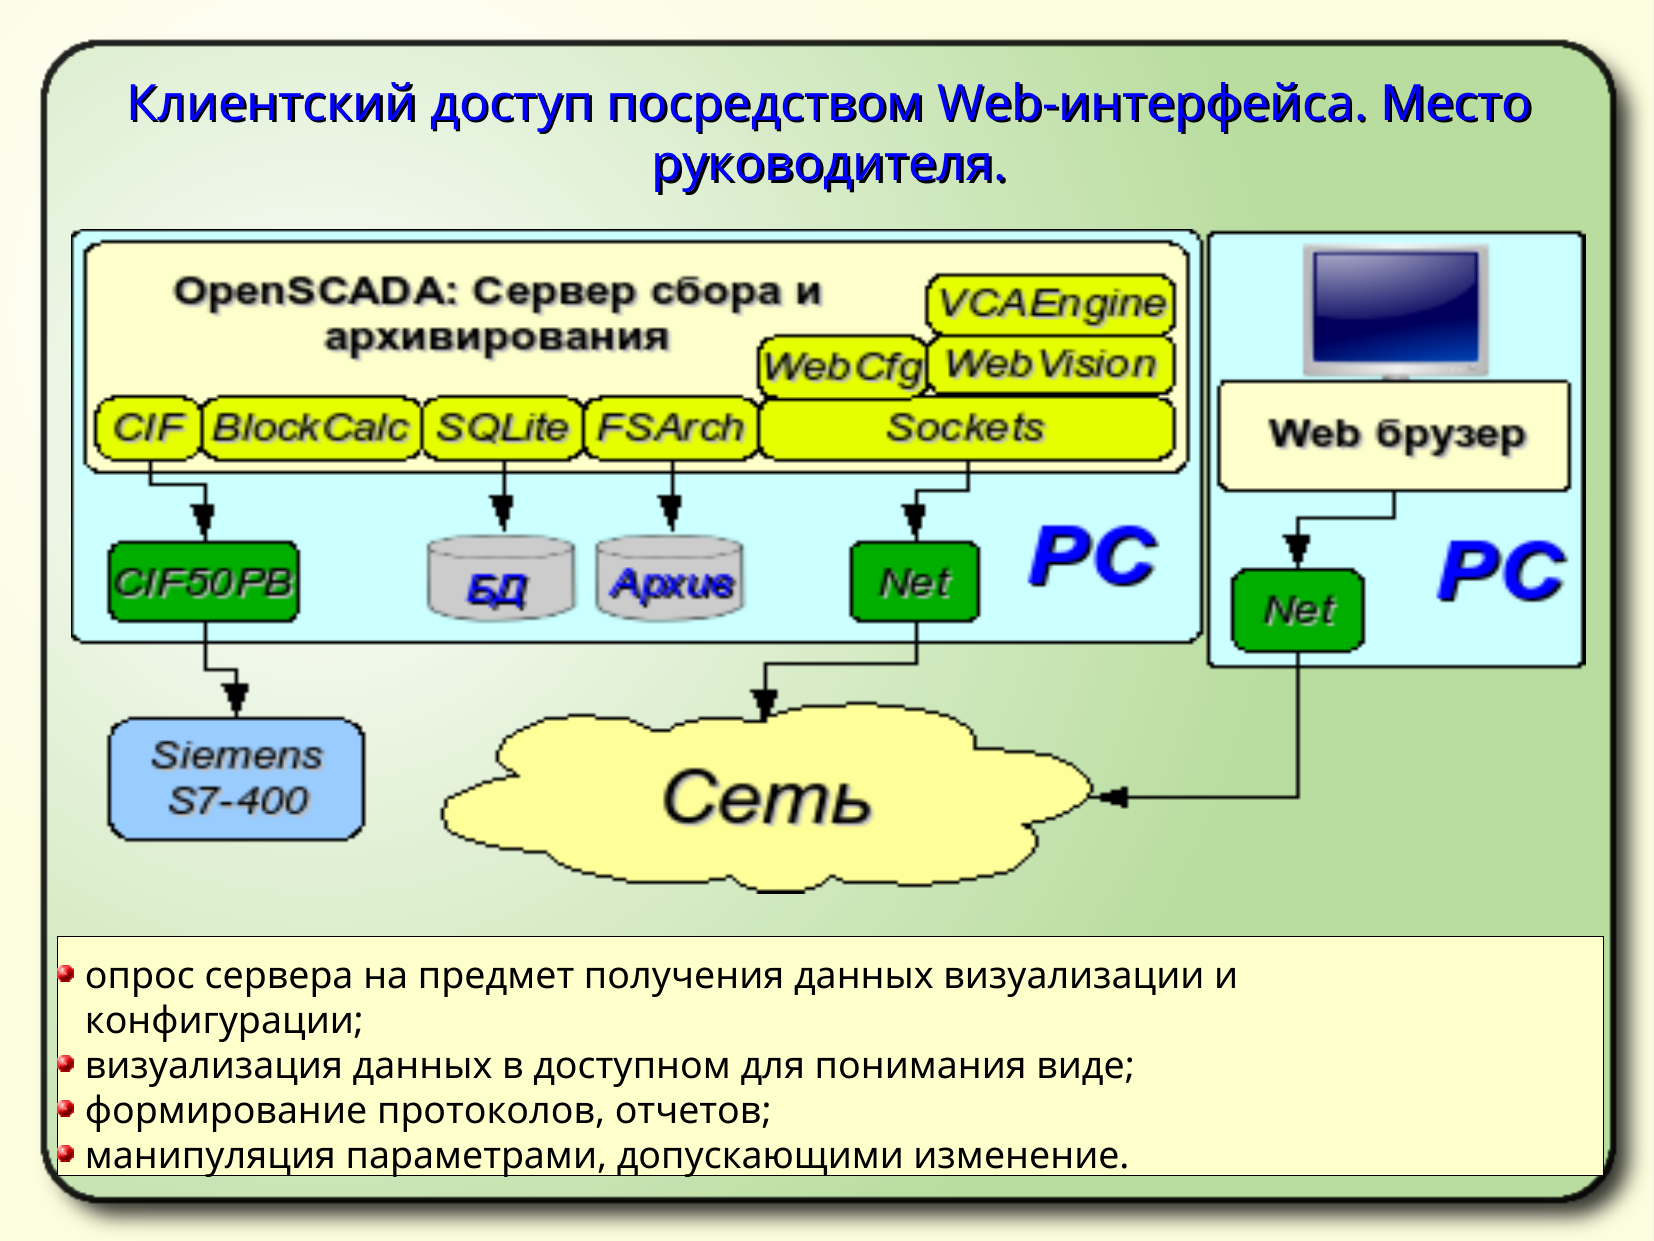

# Клиентский доступ посредством Web-интерфейса. Место руководителя.
 опрос сервера на предмет получения данных визуализации и
 конфигурации;
 визуализация данных в доступном для понимания виде;
 формирование протоколов, отчетов;
 манипуляция параметрами, допускающими изменение.